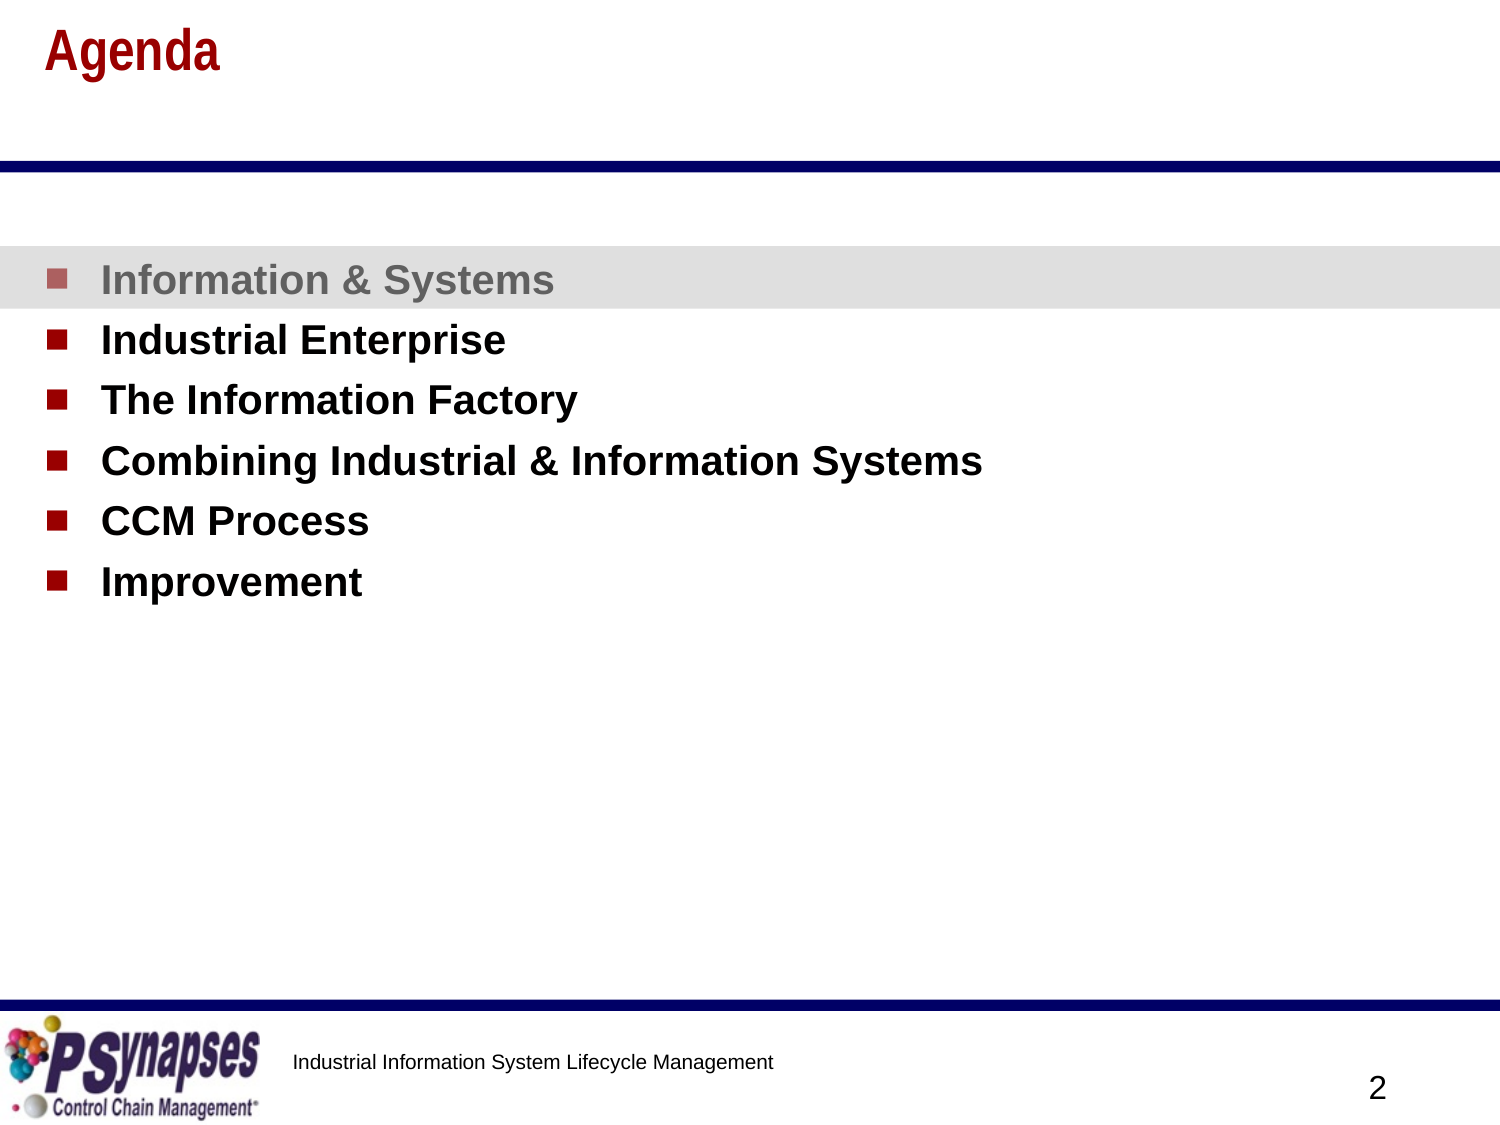

# Agenda
Information & Systems
Industrial Enterprise
The Information Factory
Combining Industrial & Information Systems
CCM Process
Improvement